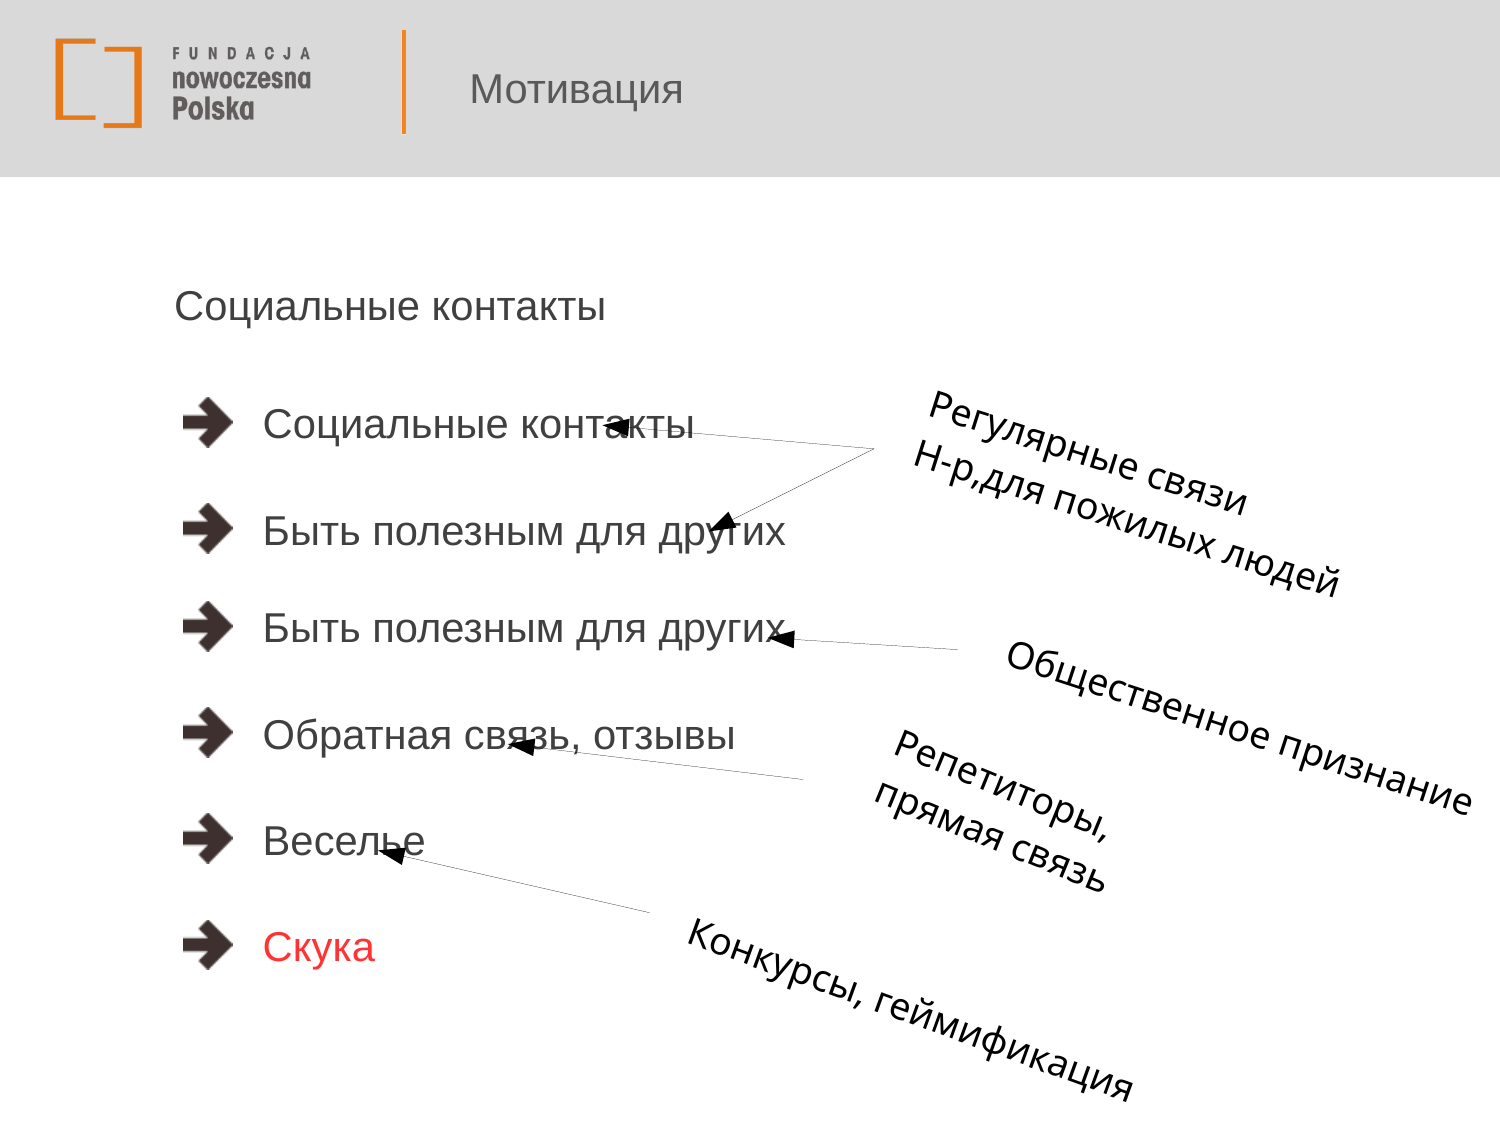

Мотивация
Социальные контакты
Социальные контакты
Регулярные связи
Н-р,для пожилых людей
Быть полезным для других
Быть полезным для других
Обратная связь, отзывы
Общественное признание
Репетиторы,
прямая связь
Веселье
Скука
Конкурсы, геймификация